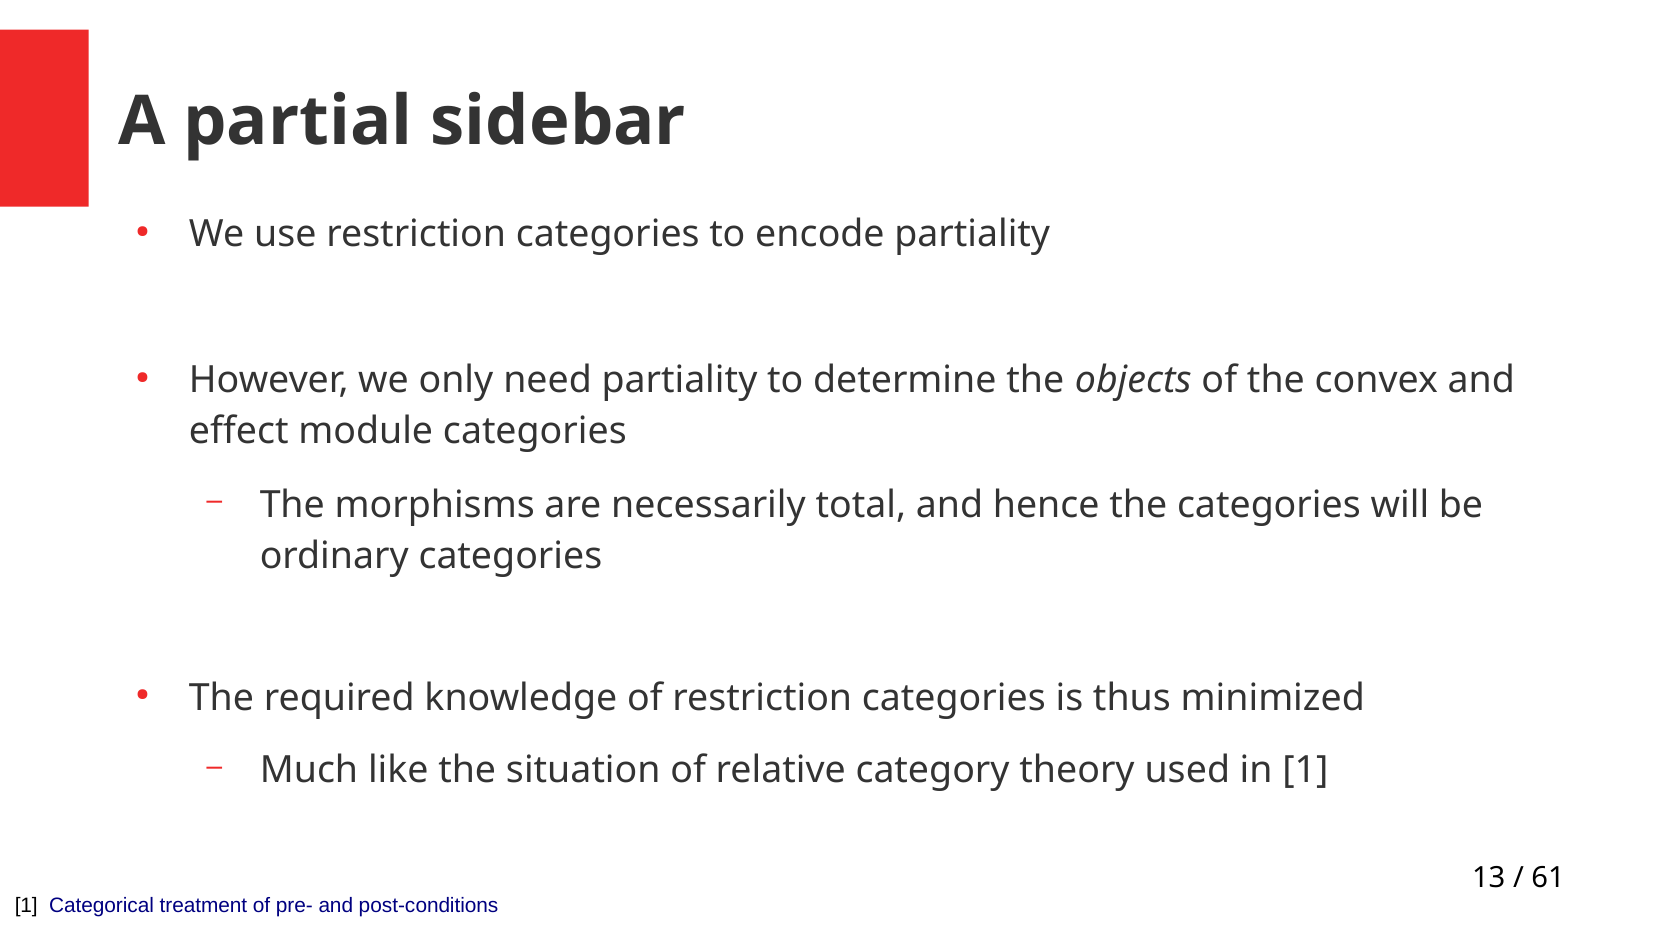

# A partial sidebar
We use restriction categories to encode partiality
However, we only need partiality to determine the objects of the convex and effect module categories
The morphisms are necessarily total, and hence the categories will be ordinary categories
The required knowledge of restriction categories is thus minimized
Much like the situation of relative category theory used in [1]
13
[1] Categorical treatment of pre- and post-conditions